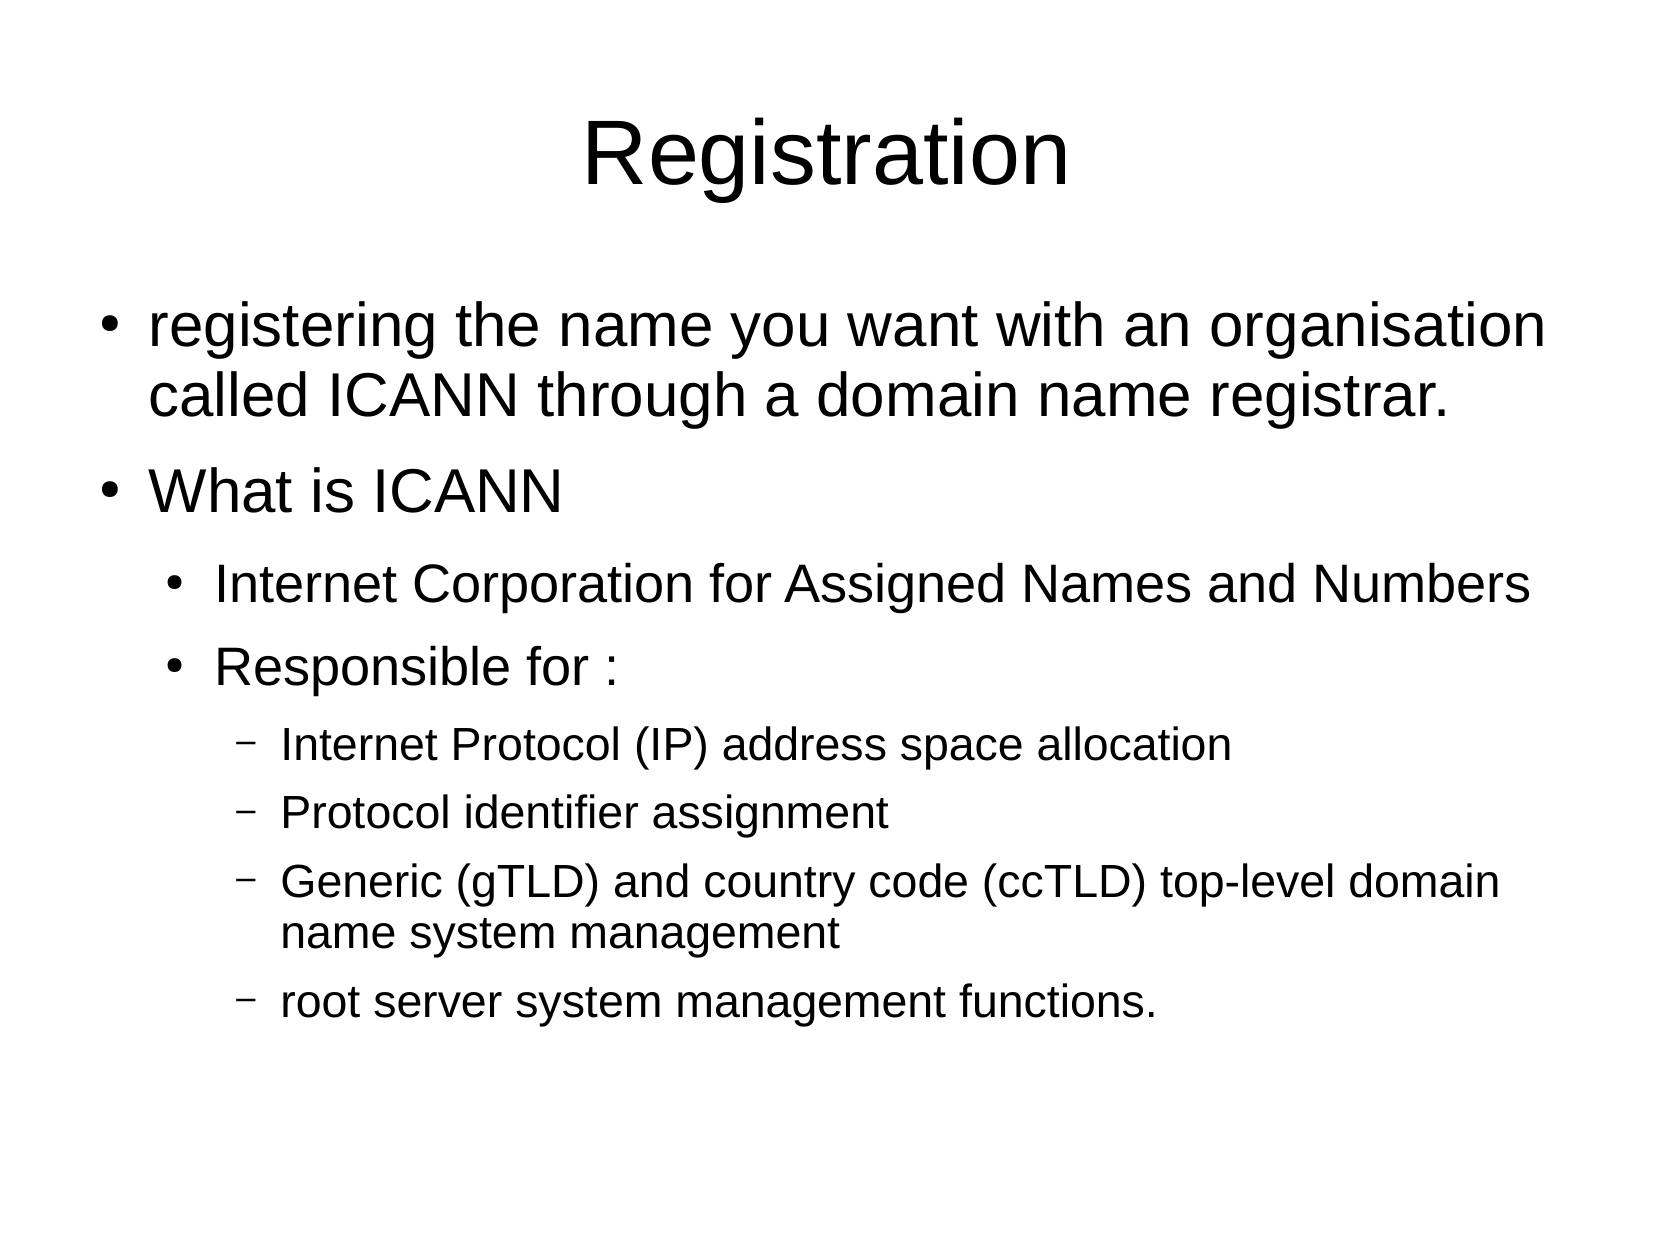

# Registration
registering the name you want with an organisation called ICANN through a domain name registrar.
What is ICANN
Internet Corporation for Assigned Names and Numbers
Responsible for :
Internet Protocol (IP) address space allocation
Protocol identifier assignment
Generic (gTLD) and country code (ccTLD) top-level domain name system management
root server system management functions.